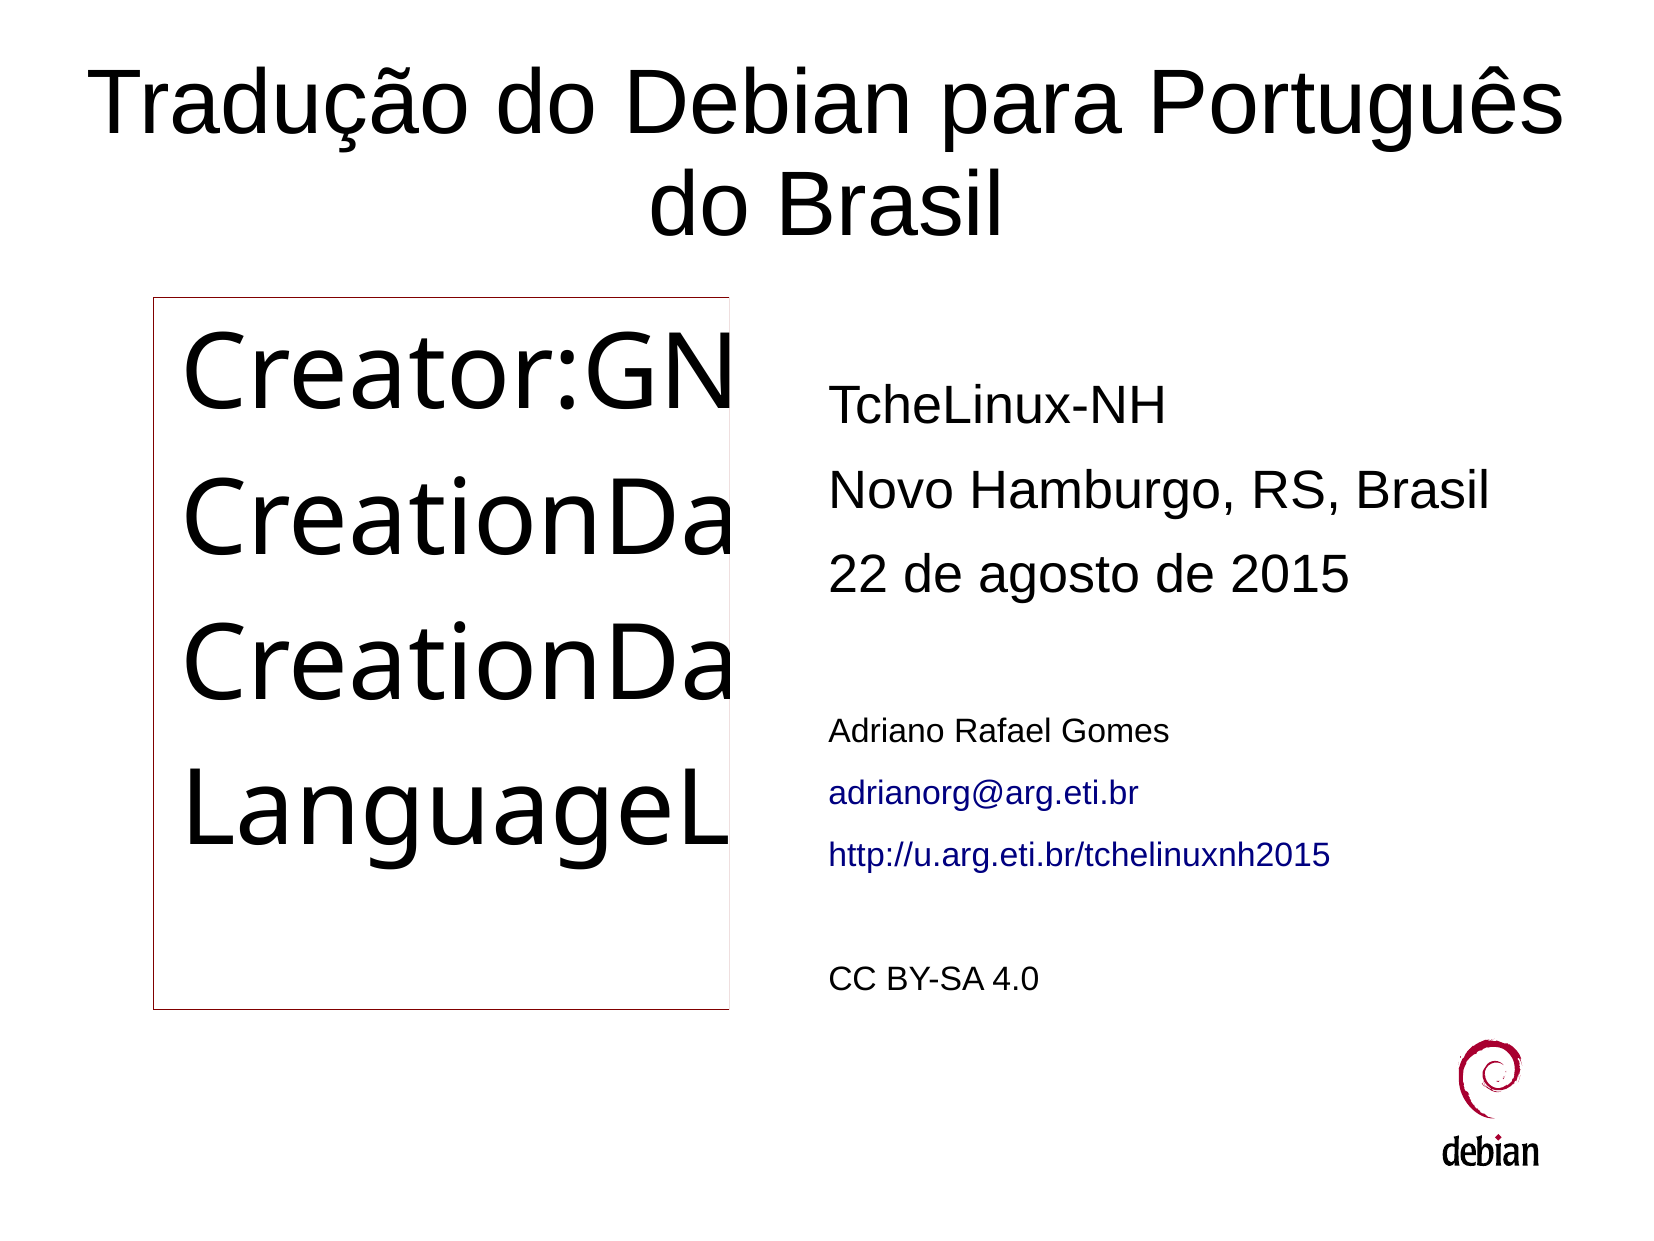

# Tradução do Debian para Português do Brasil
TcheLinux-NH
Novo Hamburgo, RS, Brasil
22 de agosto de 2015
Adriano Rafael Gomes
adrianorg@arg.eti.br
http://u.arg.eti.br/tchelinuxnh2015
CC BY-SA 4.0